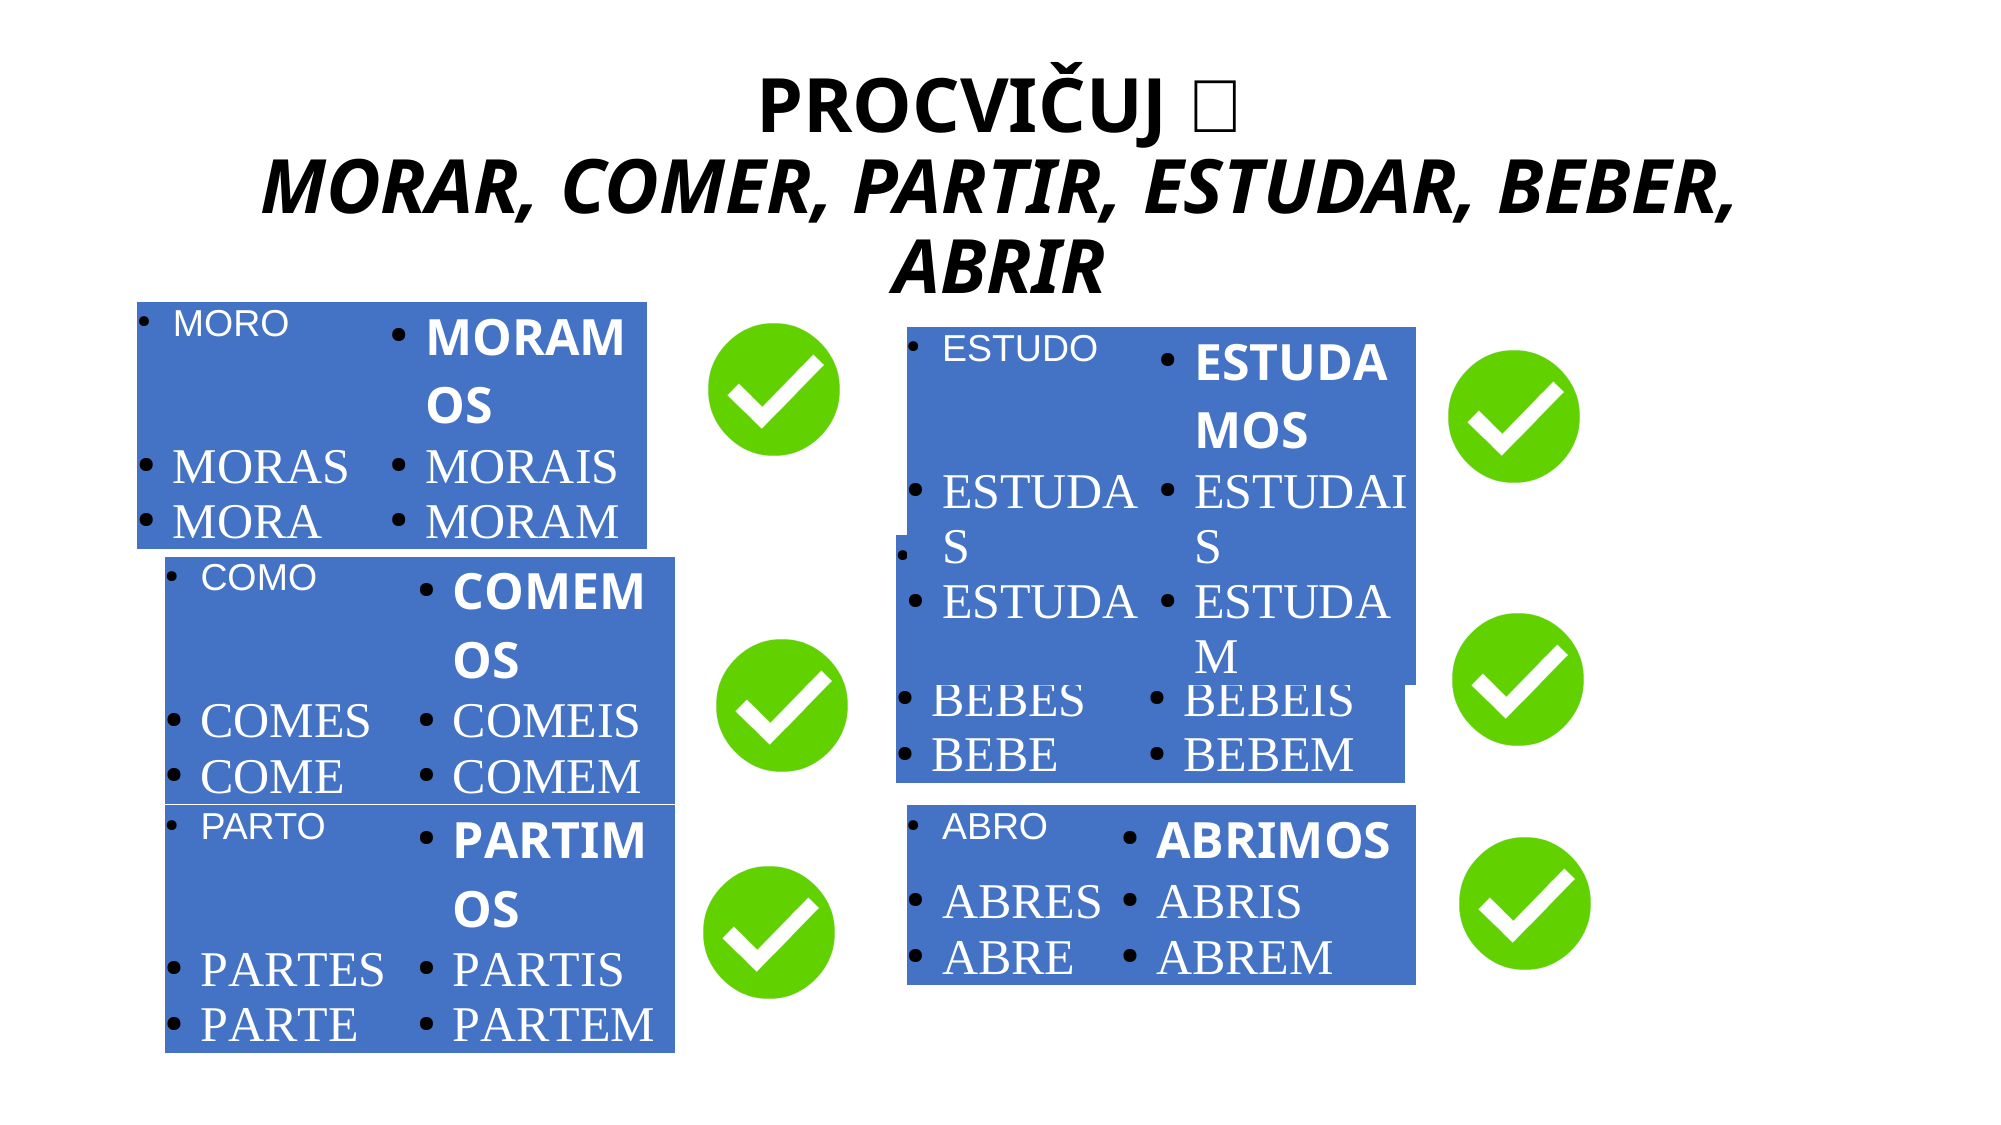

# PROCVIČUJ MORAR, COMER, PARTIR, ESTUDAR, BEBER, ABRIR
| MORO | MORAMOS |
| --- | --- |
| MORAS | MORAIS |
| MORA | MORAM |
| ESTUDO | ESTUDAMOS |
| --- | --- |
| ESTUDAS | ESTUDAIS |
| ESTUDA | ESTUDAM |
| BEBO | BEBEMOS |
| --- | --- |
| BEBES | BEBEIS |
| BEBE | BEBEM |
| COMO | COMEMOS |
| --- | --- |
| COMES | COMEIS |
| COME | COMEM |
| PARTO | PARTIMOS |
| --- | --- |
| PARTES | PARTIS |
| PARTE | PARTEM |
| ABRO | ABRIMOS |
| --- | --- |
| ABRES | ABRIS |
| ABRE | ABREM |